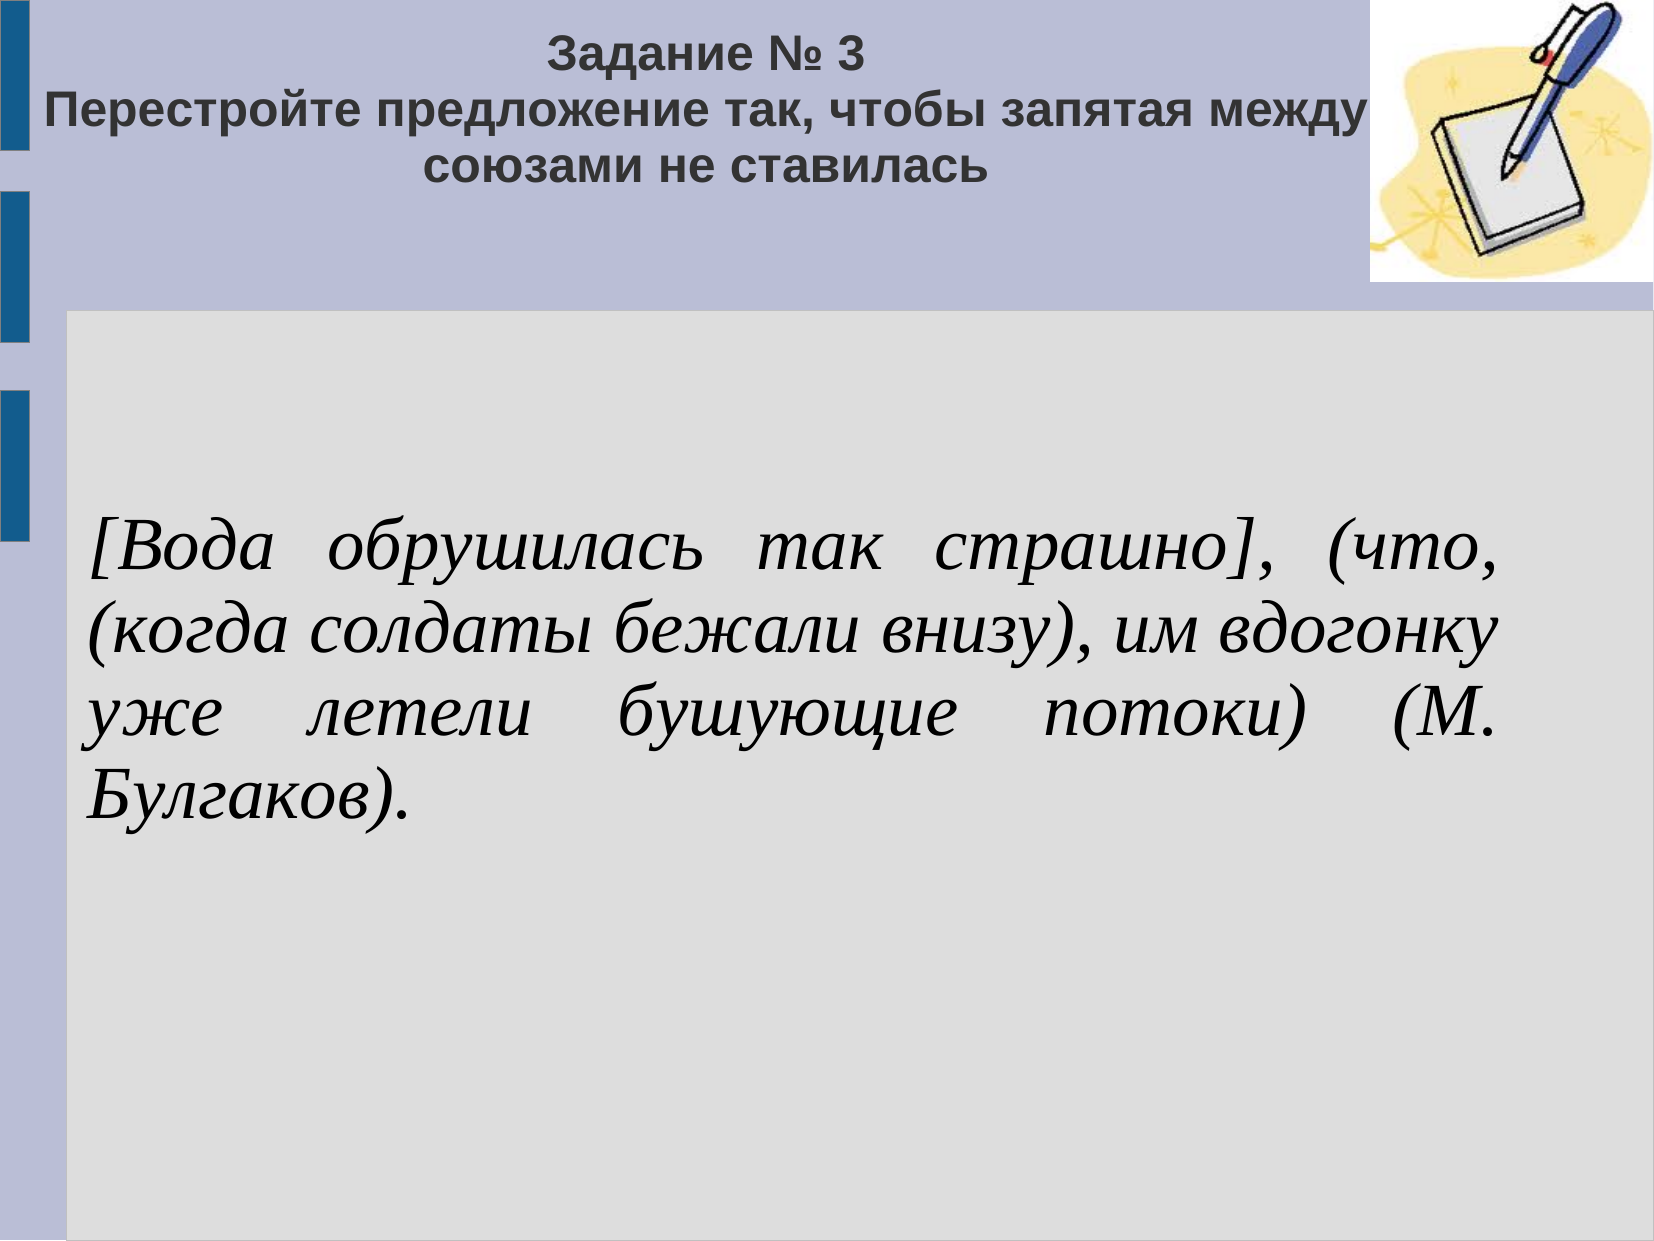

# Задание № 3 Перестройте предложение так, чтобы запятая между союзами не ставилась
[Вода обрушилась так страшно], (что, (когда солдаты бежали внизу), им вдогонку уже летели бушующие потоки) (М. Булгаков).